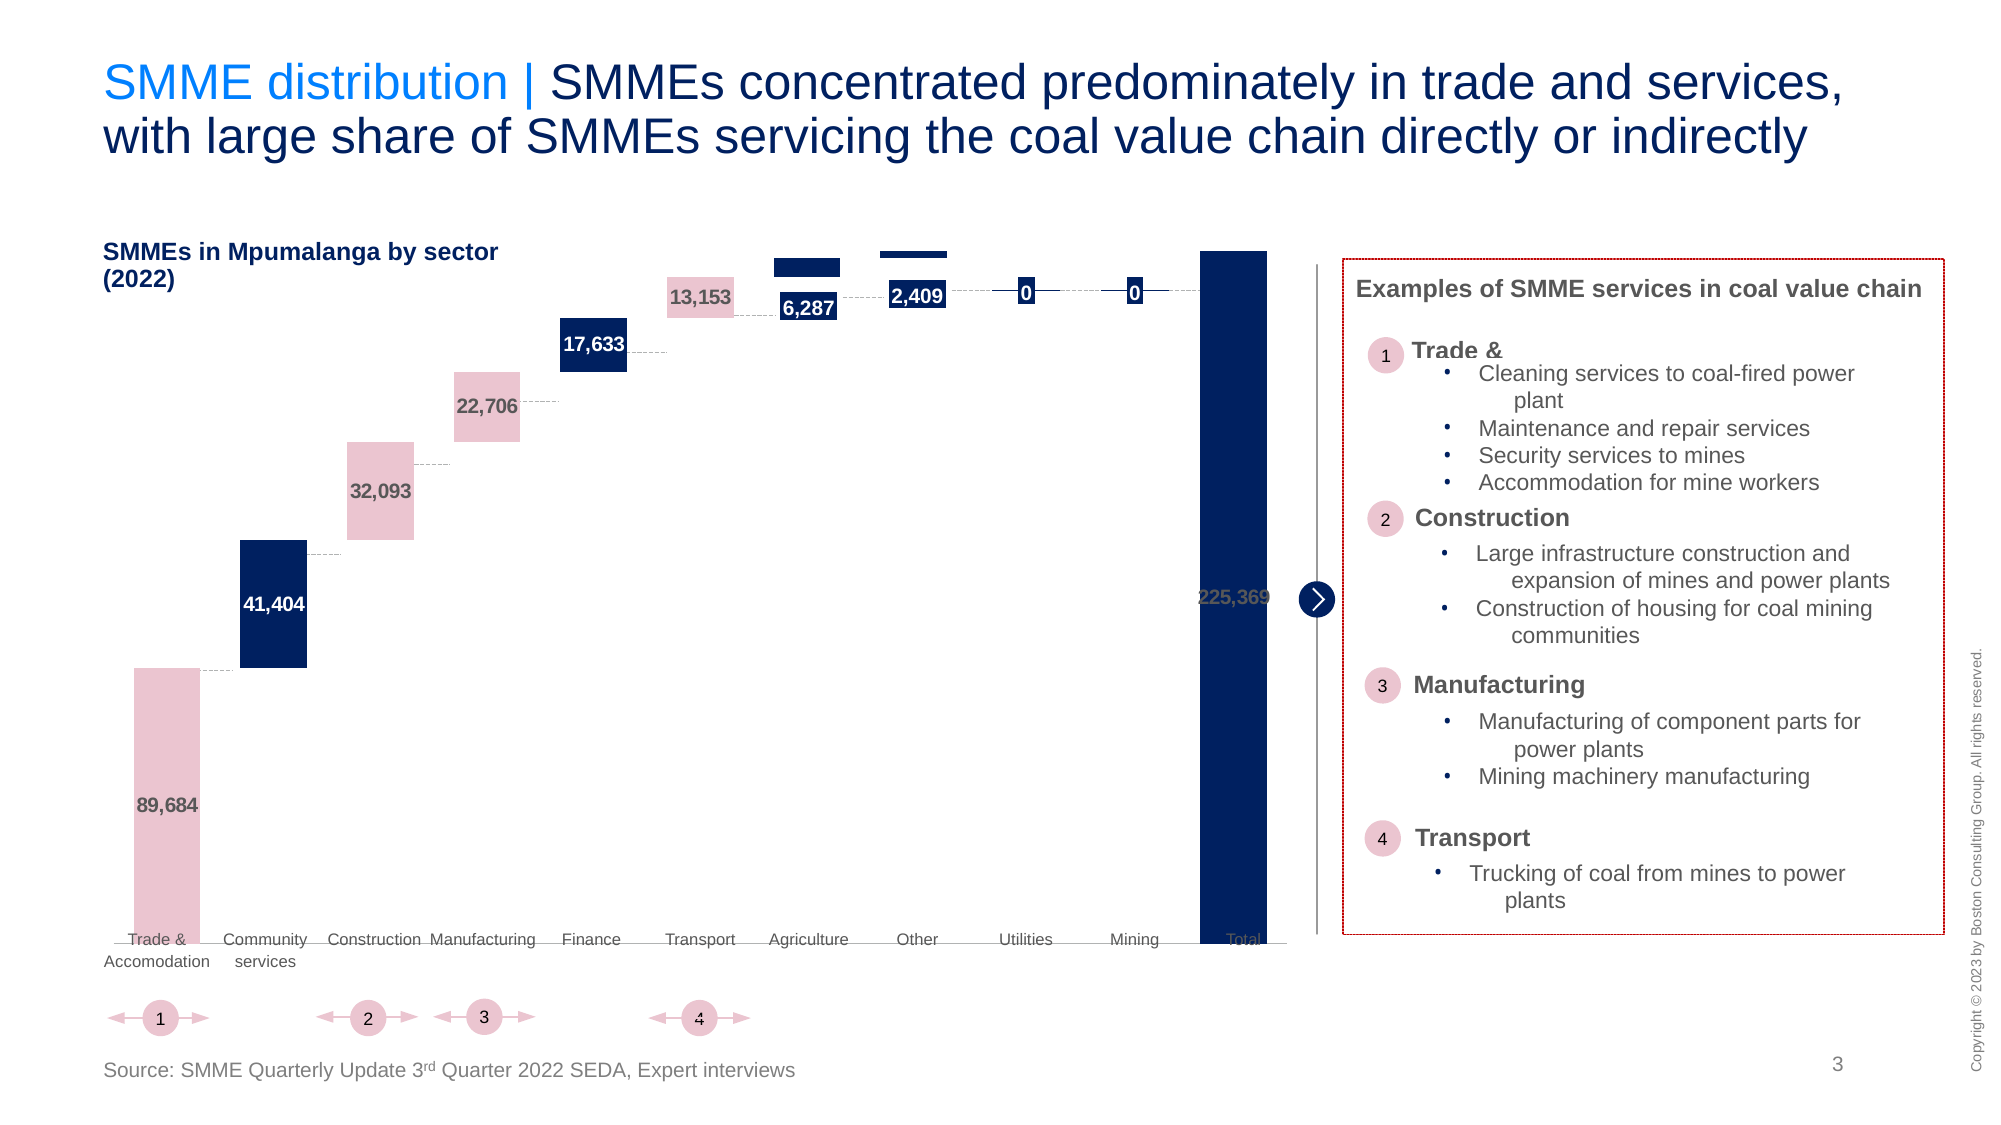

# SMME distribution | SMMEs concentrated predominately in trade and services, with large share of SMMEs servicing the coal value chain directly or indirectly
### Chart
| Category | Series1 | Series2 |
|---|---|---|
| 1 | 89684.0 | None |
| 2 | 89684.0 | 41404.0 |
| 3 | 131088.0 | 32093.0 |
| 4 | 163181.0 | 22706.0 |
| 5 | 185887.0 | 17633.0 |
| 6 | 203520.0 | 13153.0 |
| 7 | 216673.0 | 6287.0 |
| 8 | 222960.0 | 2409.0 |
| 9 | 225369.0 | 0.0 |
| 10 | 225369.0 | 0.0 |
| 11 | 225369.0 | None |SMMEs in Mpumalanga by sector (2022)
Examples of SMME services in coal value chain
0
0
2,409
6,287
1
Trade & Accommodation
Cleaning services to coal-fired power plant
Maintenance and repair services
Security services to mines
Accommodation for mine workers
Construction
2
Large infrastructure construction and expansion of mines and power plants
Construction of housing for coal mining communities
3
Manufacturing
Manufacturing of component parts for power plants
Mining machinery manufacturing
4
Transport
Trucking of coal from mines to power plants
Trade & Accomodation
Community services
Construction
Manufacturing
Finance
Transport
Agriculture
Other
Utilities
Mining
Total
3
1
2
4
Source: SMME Quarterly Update 3rd Quarter 2022 SEDA, Expert interviews